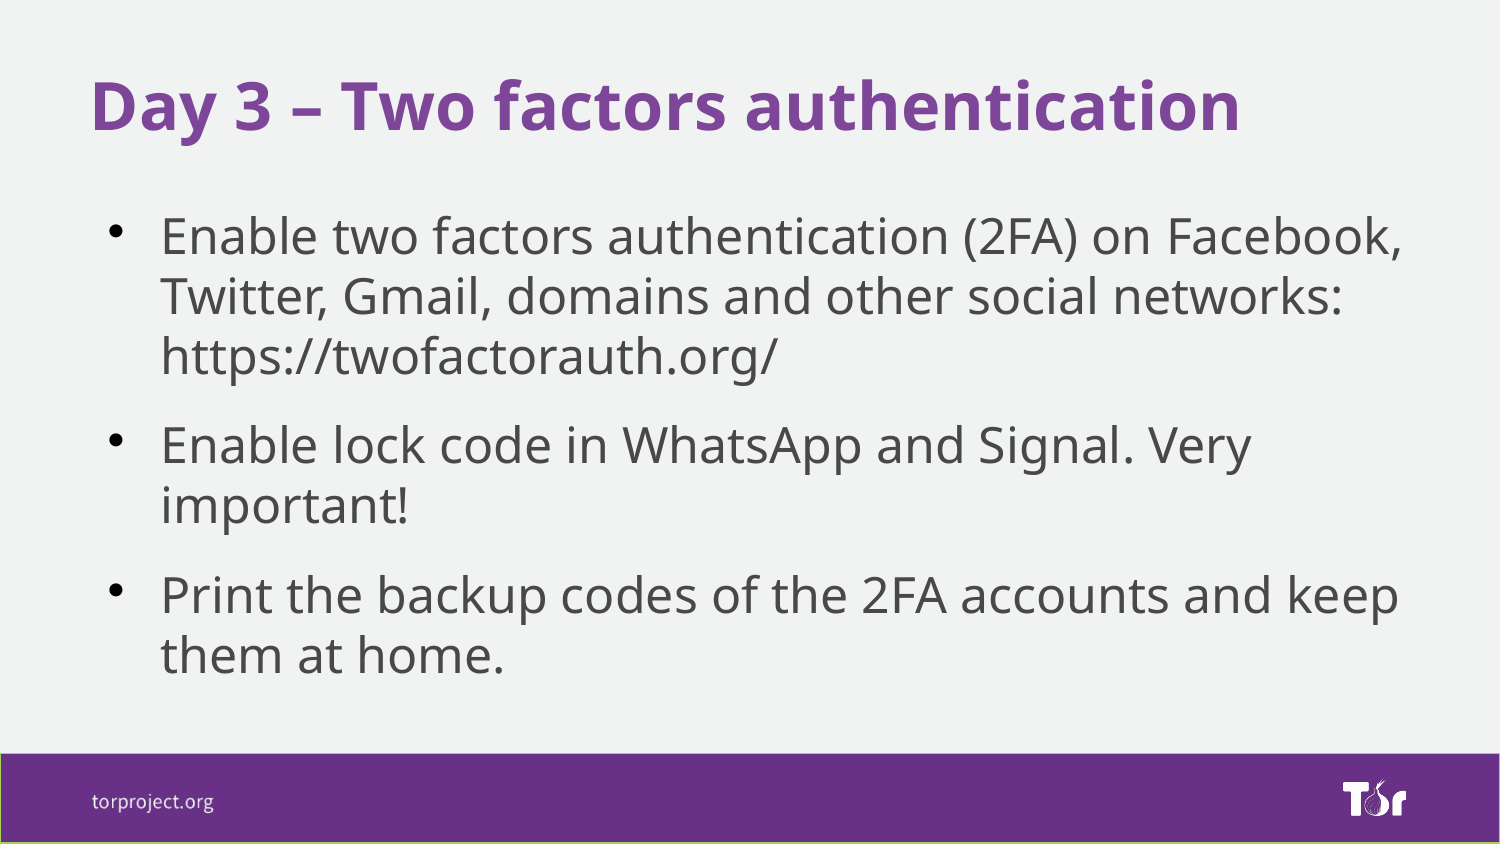

Day 3 – Two factors authentication
Enable two factors authentication (2FA) on Facebook, Twitter, Gmail, domains and other social networks: https://twofactorauth.org/
Enable lock code in WhatsApp and Signal. Very important!
Print the backup codes of the 2FA accounts and keep them at home.